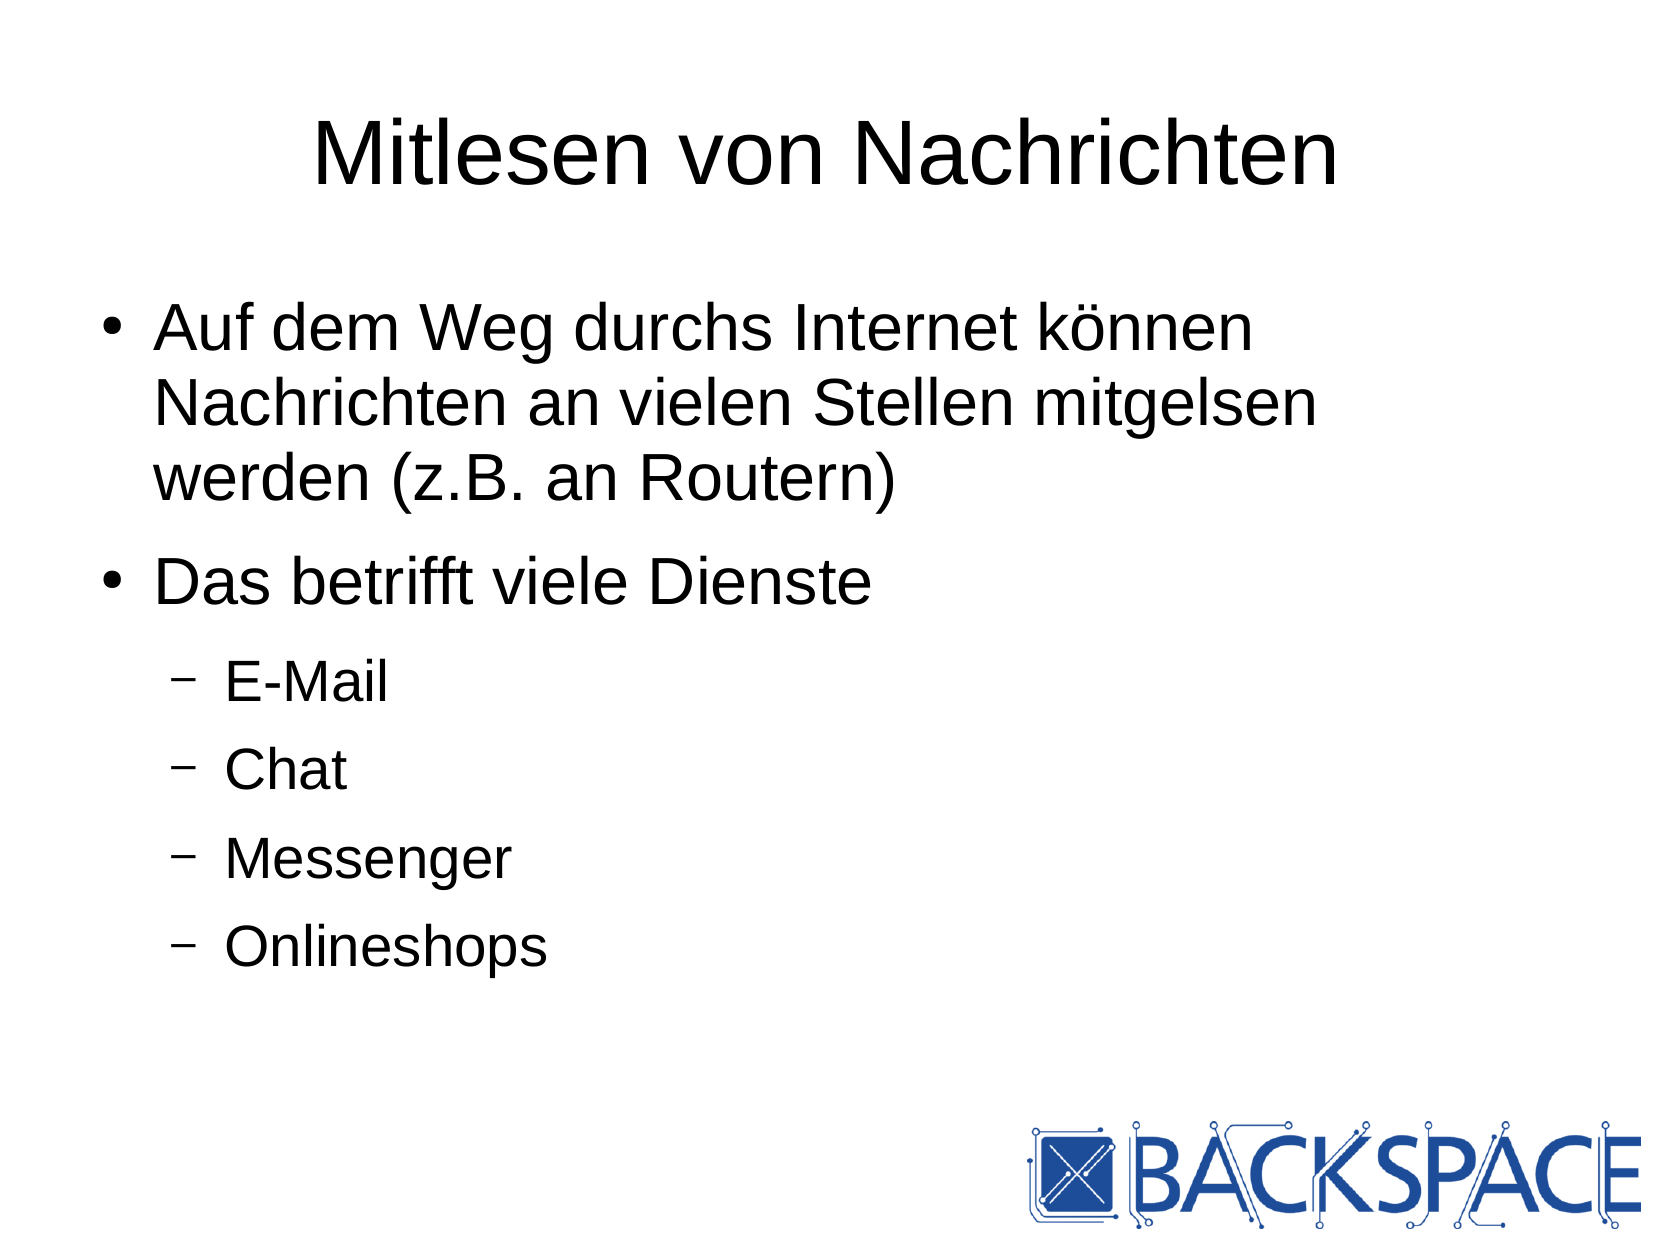

# Mitlesen von Nachrichten
Auf dem Weg durchs Internet können Nachrichten an vielen Stellen mitgelsen werden (z.B. an Routern)
Das betrifft viele Dienste
E-Mail
Chat
Messenger
Onlineshops